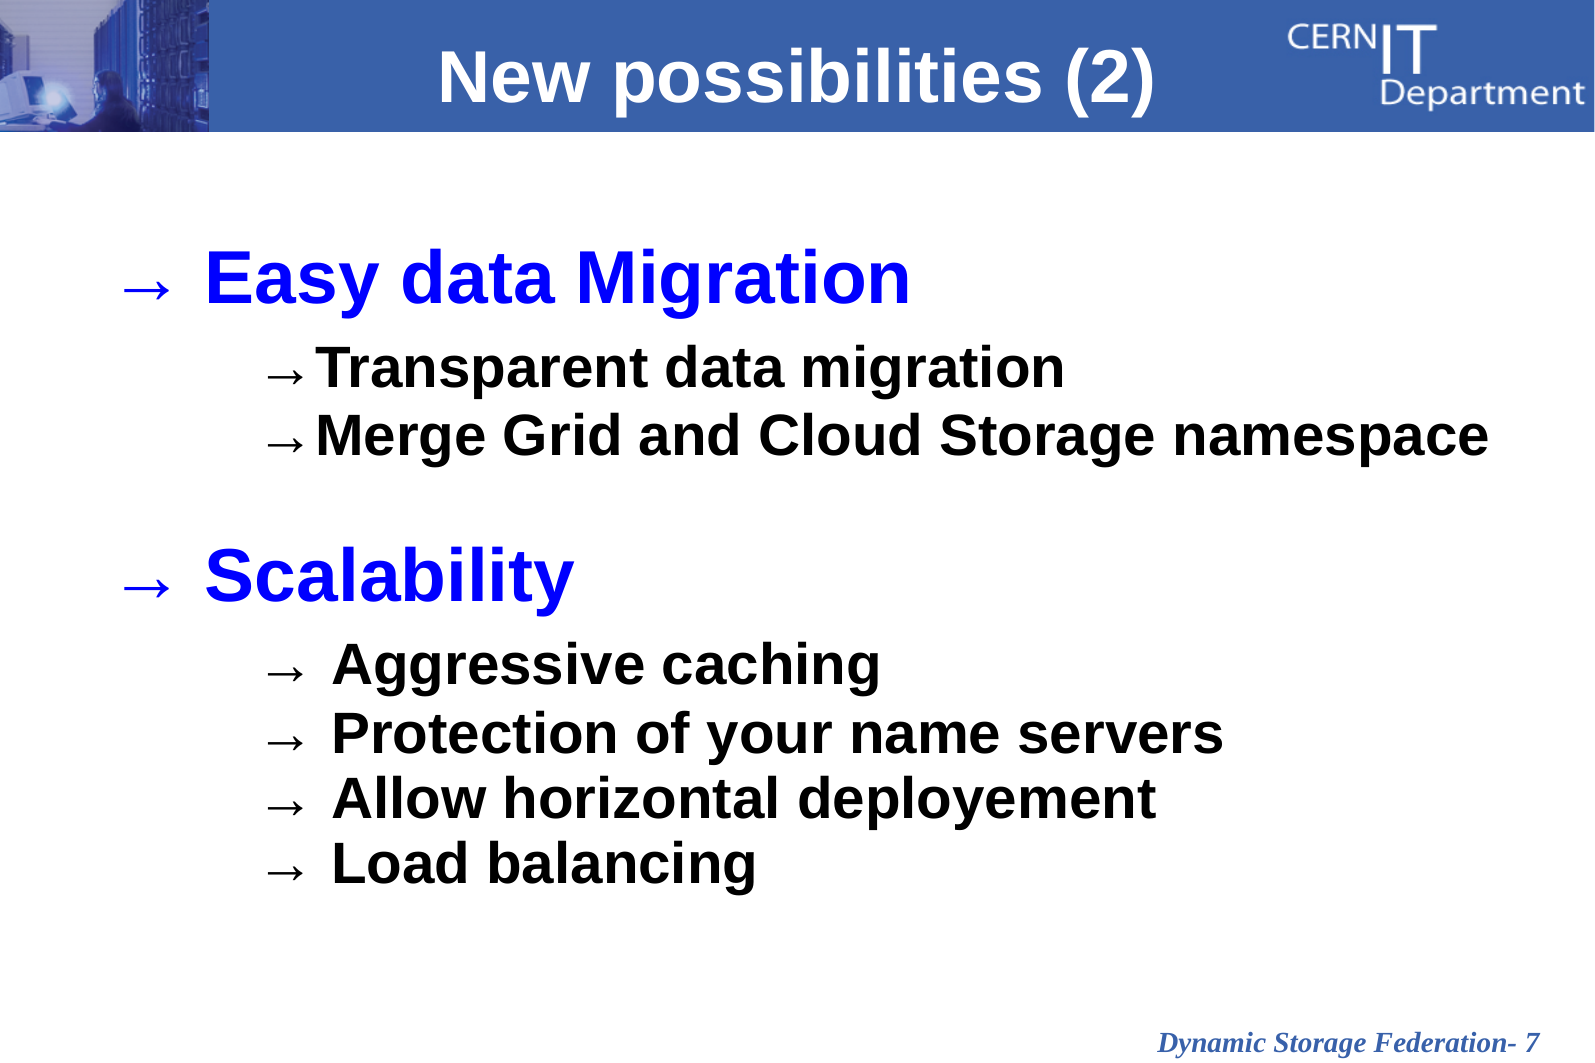

# New possibilities (2)
→ Easy data Migration
		→Transparent data migration
		→Merge Grid and Cloud Storage namespace
→ Scalability
		→ Aggressive caching
		→ Protection of your name servers
		→ Allow horizontal deployement
		→ Load balancing